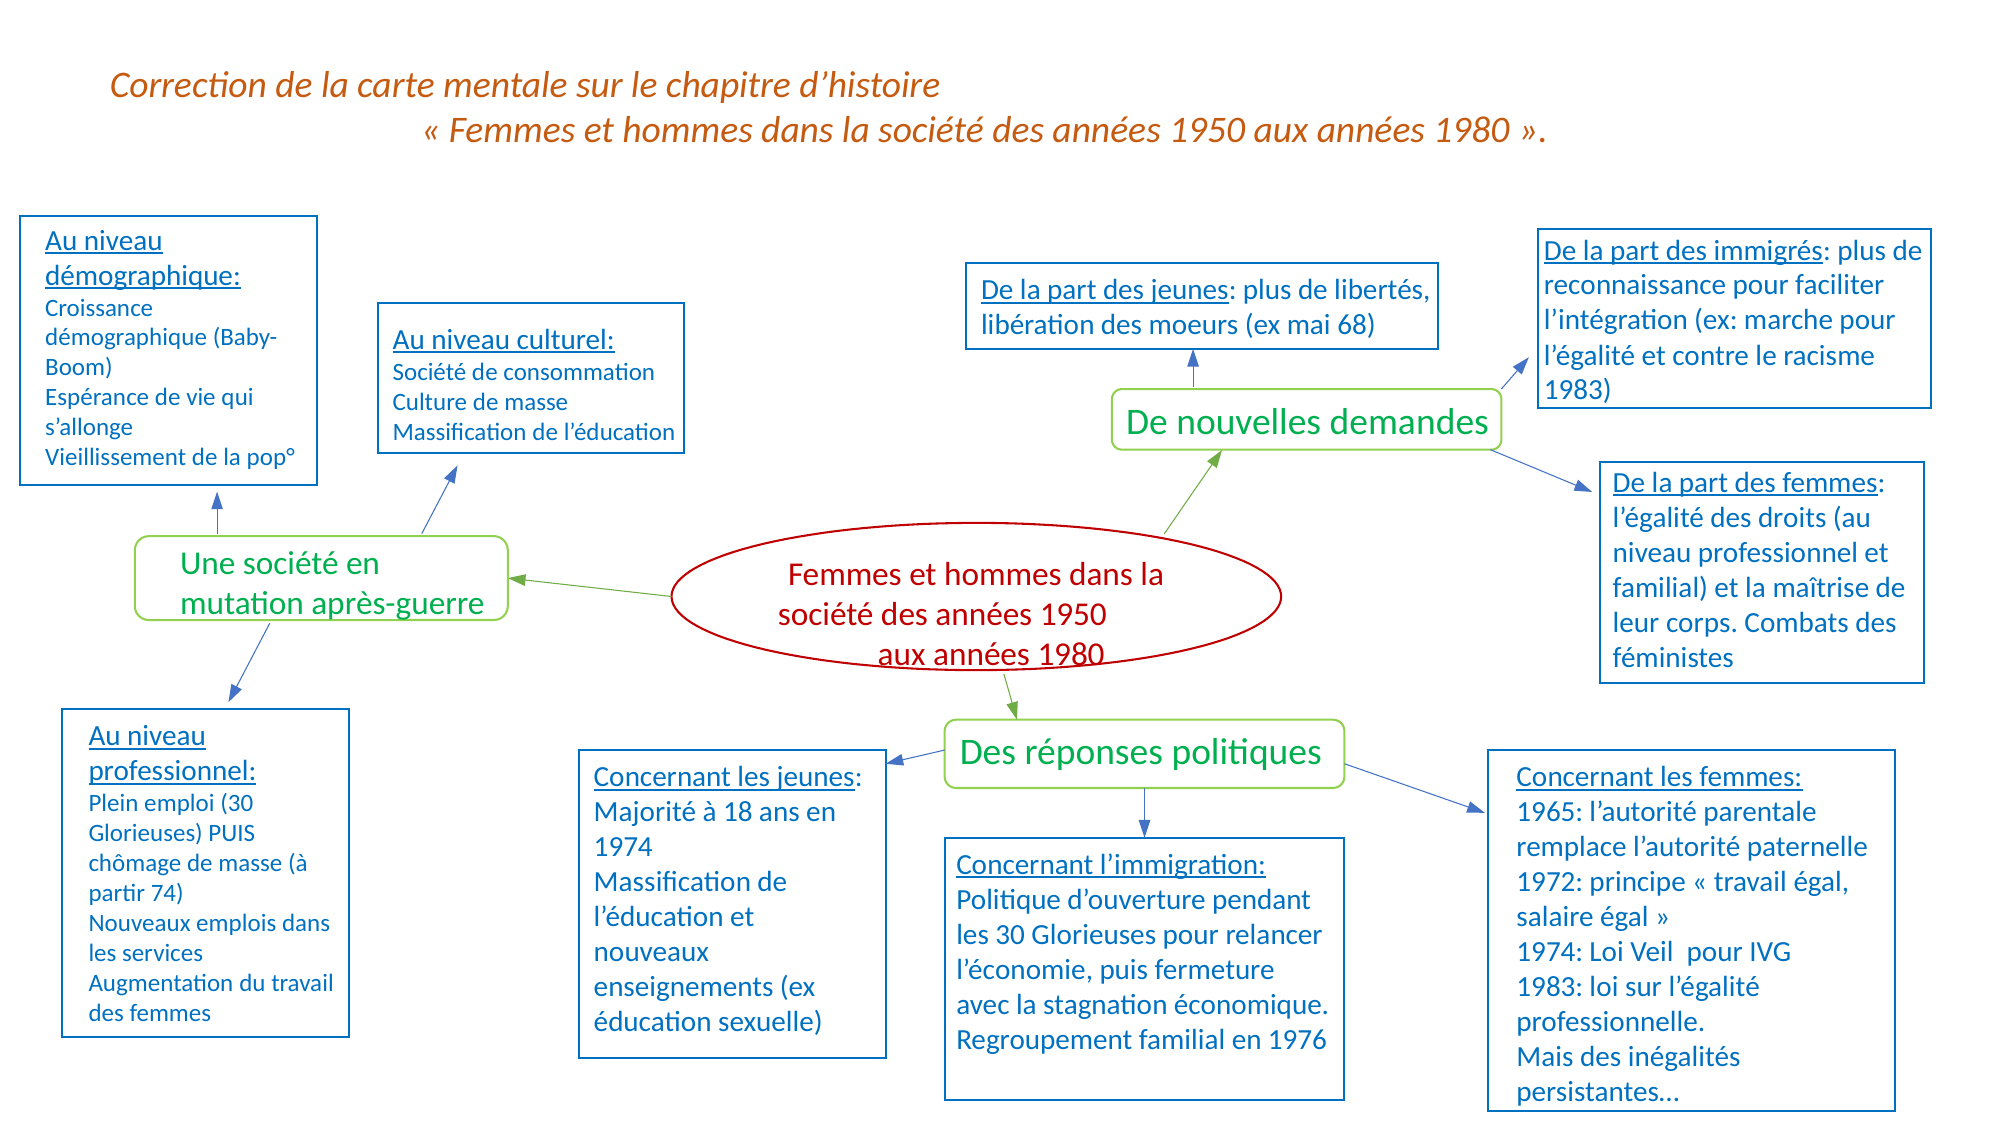

Correction de la carte mentale sur le chapitre d’histoire « Femmes et hommes dans la société des années 1950 aux années 1980 ».
Au niveau démographique:
Croissance démographique (Baby-Boom)
Espérance de vie qui s’allonge
Vieillissement de la pop°
De la part des immigrés: plus de reconnaissance pour faciliter l’intégration (ex: marche pour l’égalité et contre le racisme 1983)
De la part des jeunes: plus de libertés, libération des moeurs (ex mai 68)
Au niveau culturel:
Société de consommation
Culture de masse
Massification de l’éducation
De nouvelles demandes
De la part des femmes: l’égalité des droits (au niveau professionnel et familial) et la maîtrise de leur corps. Combats des féministes
Femmes et hommes dans la société des années 1950 aux années 1980
Une société en mutation après-guerre
Au niveau professionnel:
Plein emploi (30 Glorieuses) PUIS chômage de masse (à partir 74)
Nouveaux emplois dans les services
Augmentation du travail des femmes
Des réponses politiques
Concernant les jeunes:
Majorité à 18 ans en 1974
Massification de l’éducation et nouveaux enseignements (ex éducation sexuelle)
Concernant les femmes:
1965: l’autorité parentale remplace l’autorité paternelle
1972: principe « travail égal, salaire égal »
1974: Loi Veil pour IVG
1983: loi sur l’égalité professionnelle.
Mais des inégalités persistantes…
Concernant l’immigration:
Politique d’ouverture pendant les 30 Glorieuses pour relancer l’économie, puis fermeture avec la stagnation économique. Regroupement familial en 1976